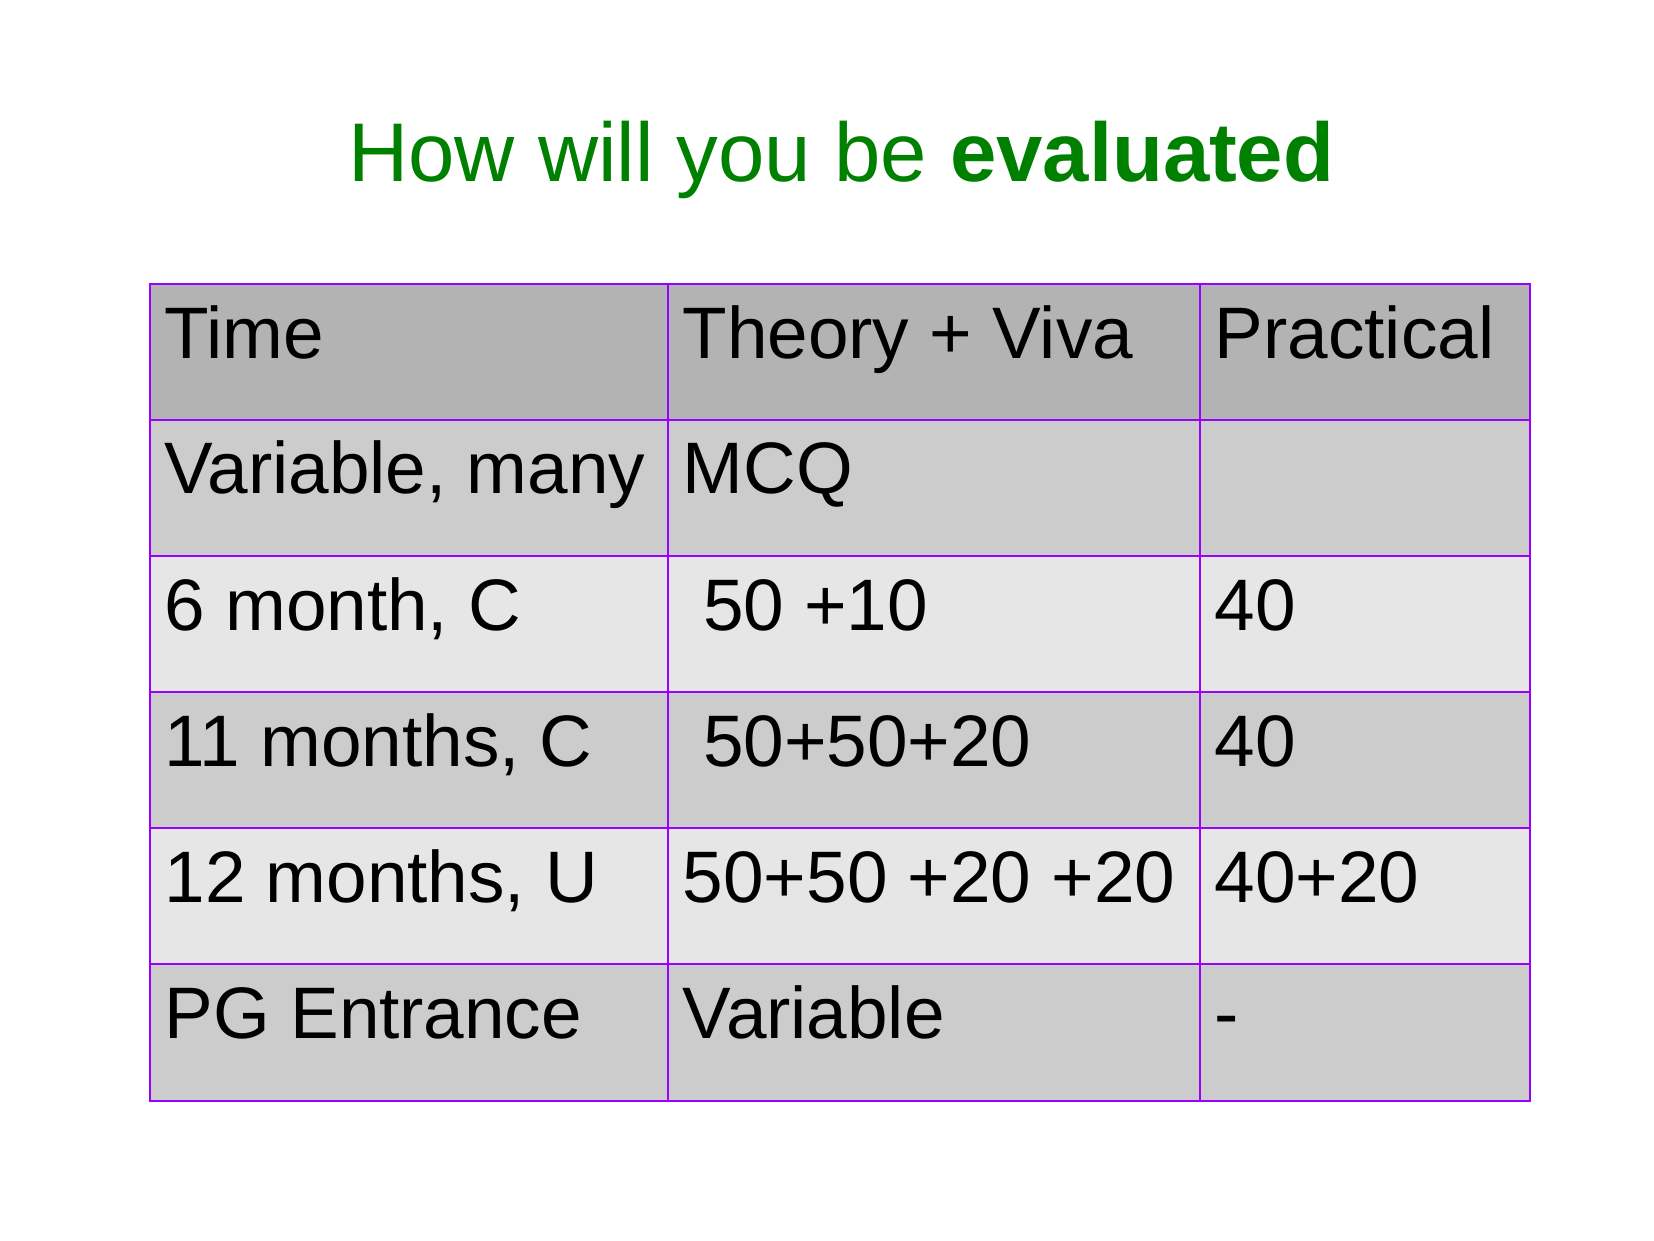

# How will you be evaluated
| Time | Theory + Viva | Practical |
| --- | --- | --- |
| Variable, many | MCQ | |
| 6 month, C | 50 +10 | 40 |
| 11 months, C | 50+50+20 | 40 |
| 12 months, U | 50+50 +20 +20 | 40+20 |
| PG Entrance | Variable | - |